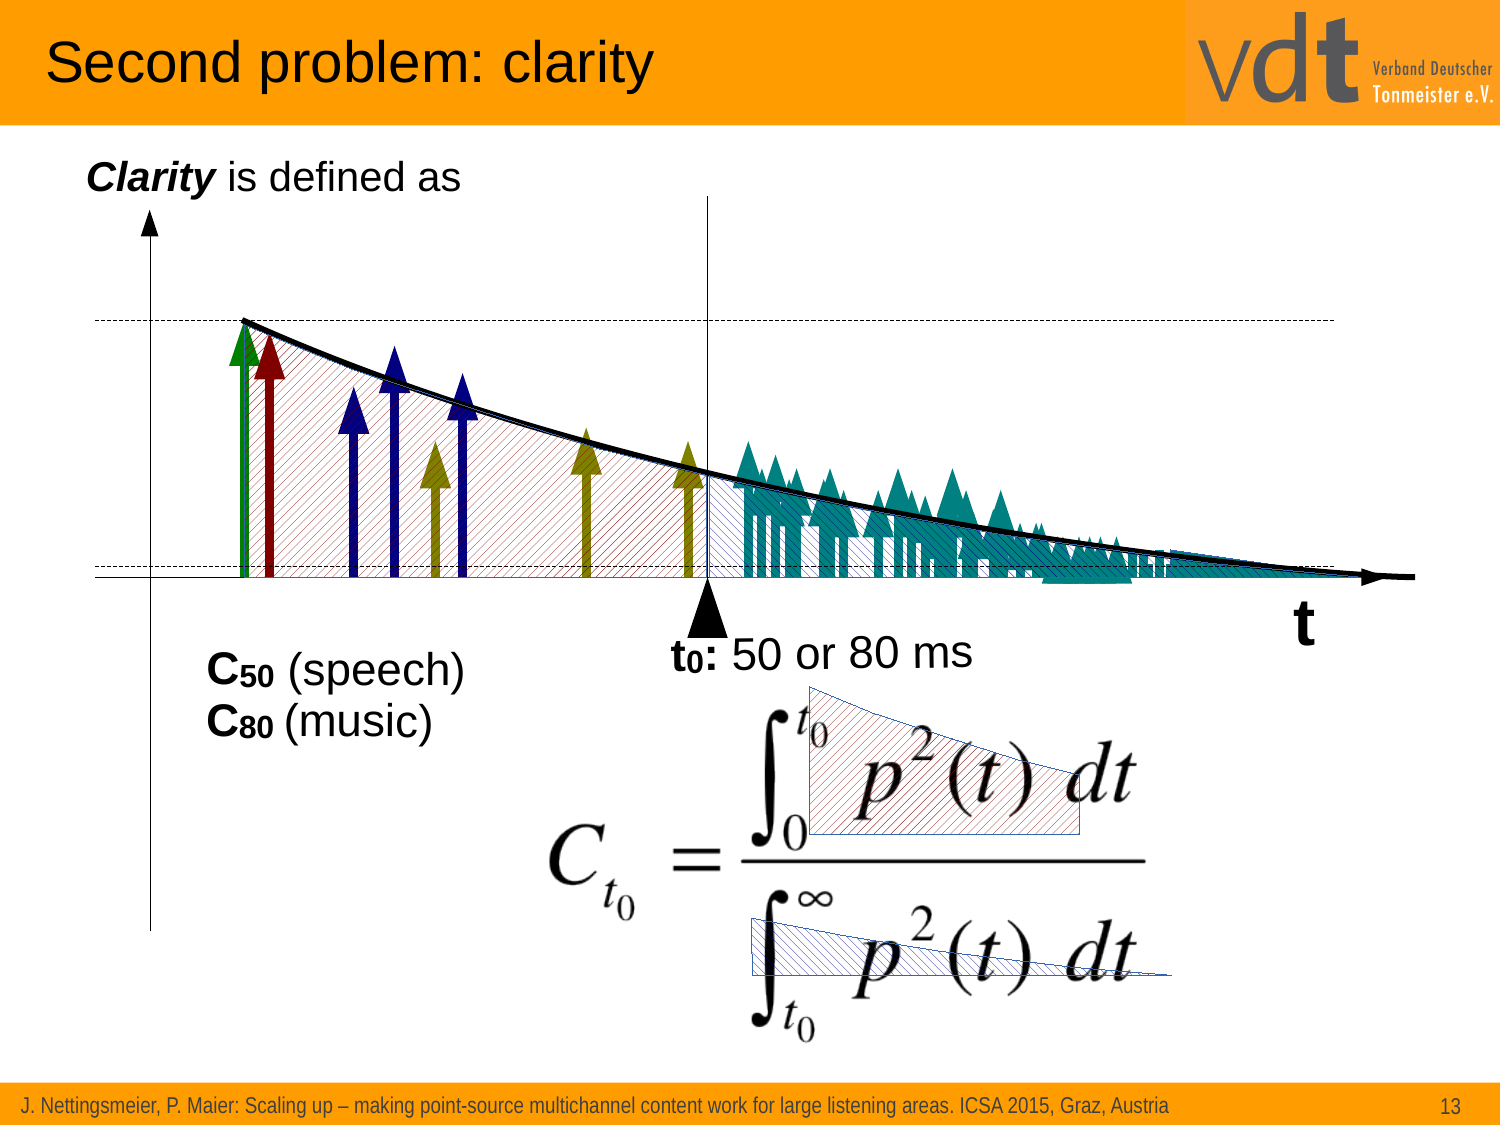

Second problem: clarity
# Clarity is defined as
t
t0: 50 or 80 ms
C50 (speech)
C80 (music)